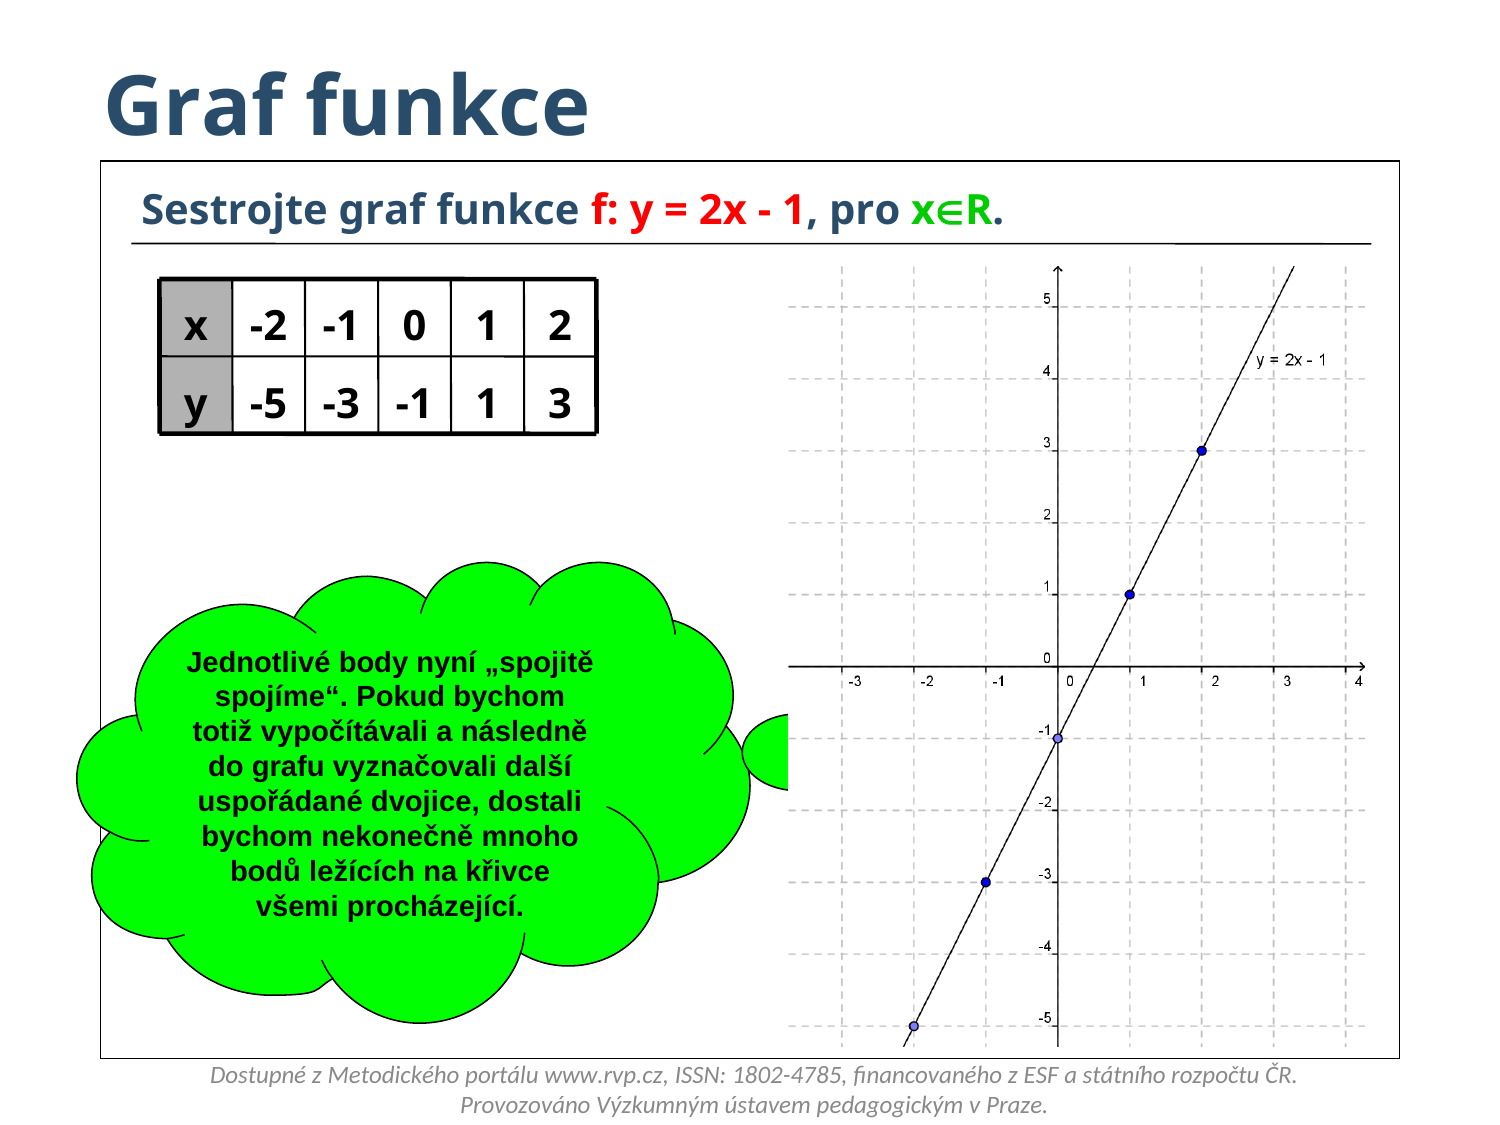

# Graf funkce
Sestrojte graf funkce f: y = 2x - 1, pro xR.
x
-2
-1
0
1
2
y
-5
-3
-1
1
3
Jednotlivé body nyní „spojitě spojíme“. Pokud bychom totiž vypočítávali a následně do grafu vyznačovali další uspořádané dvojice, dostali bychom nekonečně mnoho bodů ležících na křivce všemi procházející.